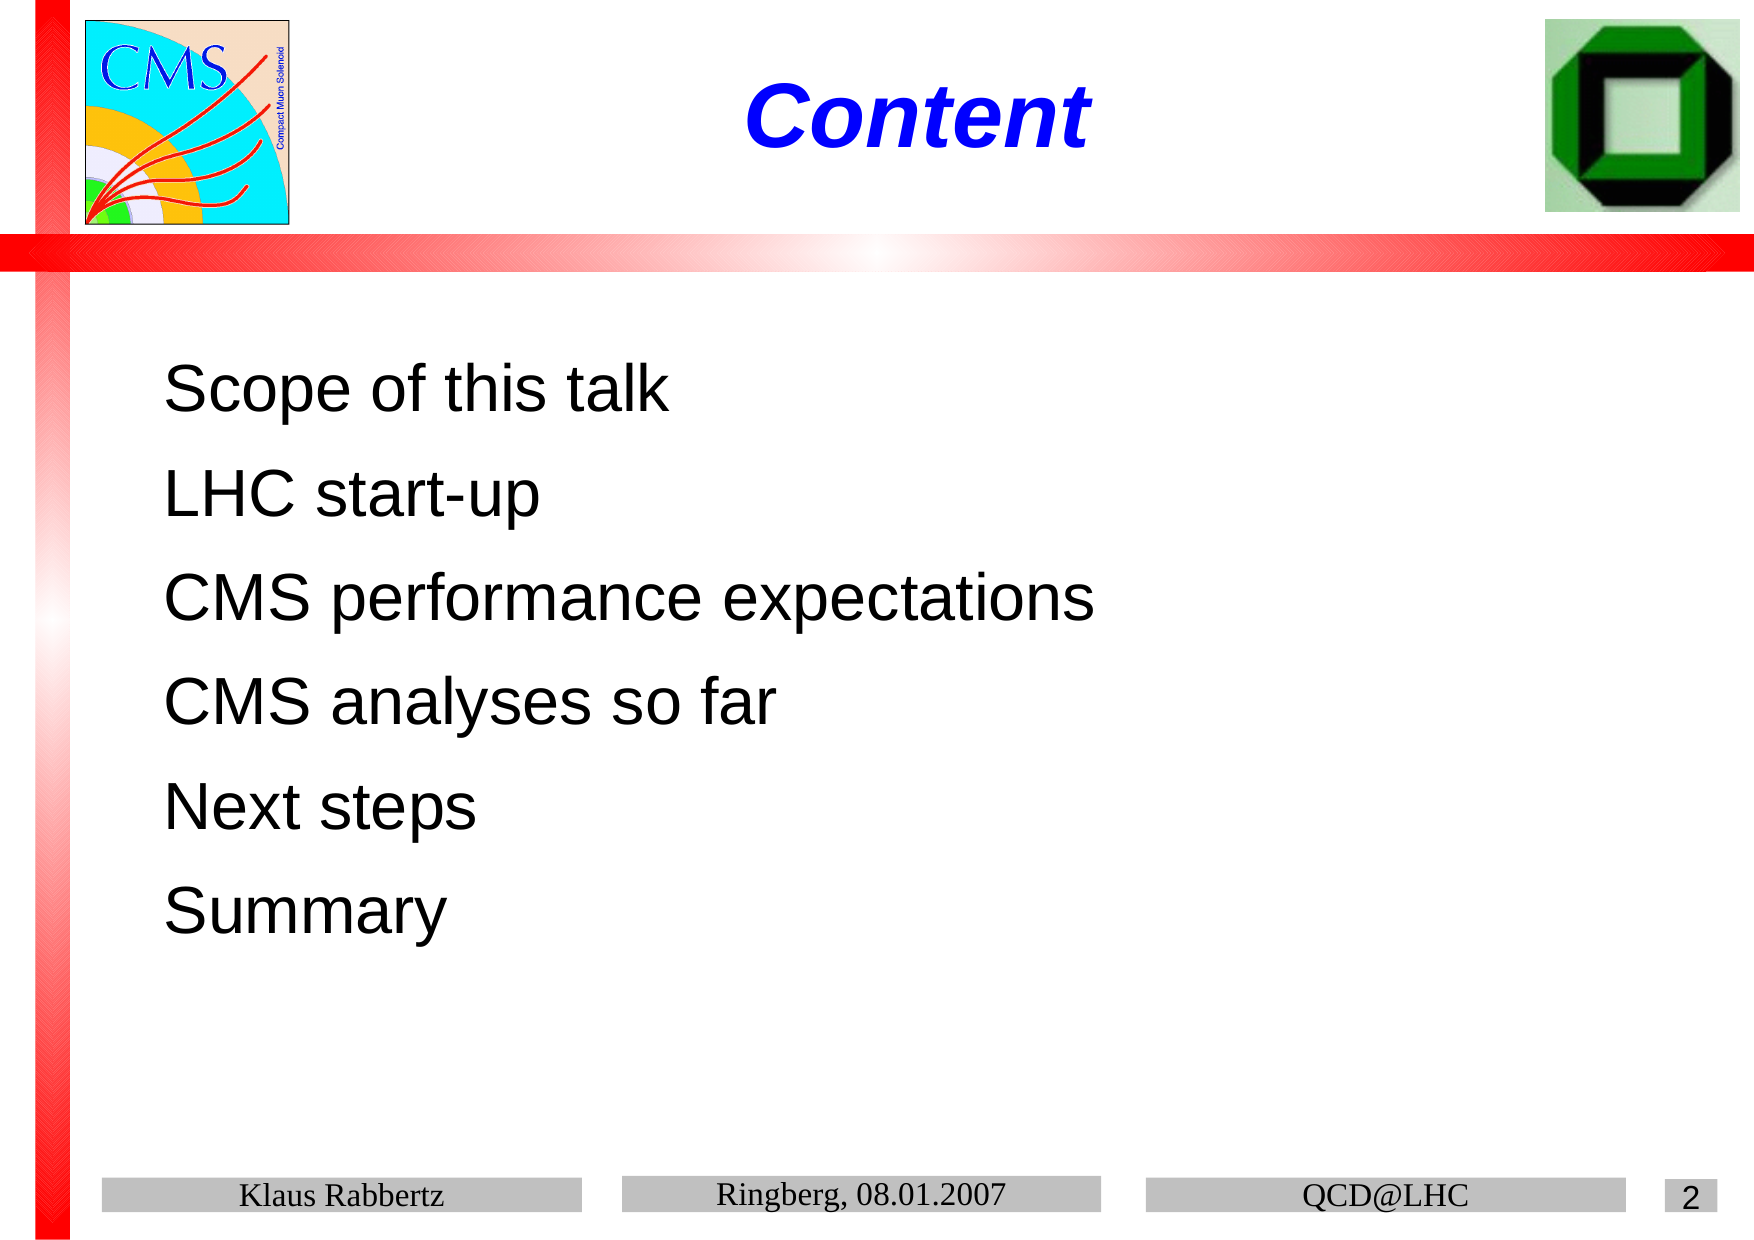

# Content
Scope of this talk
LHC start-up
CMS performance expectations
CMS analyses so far
Next steps
Summary